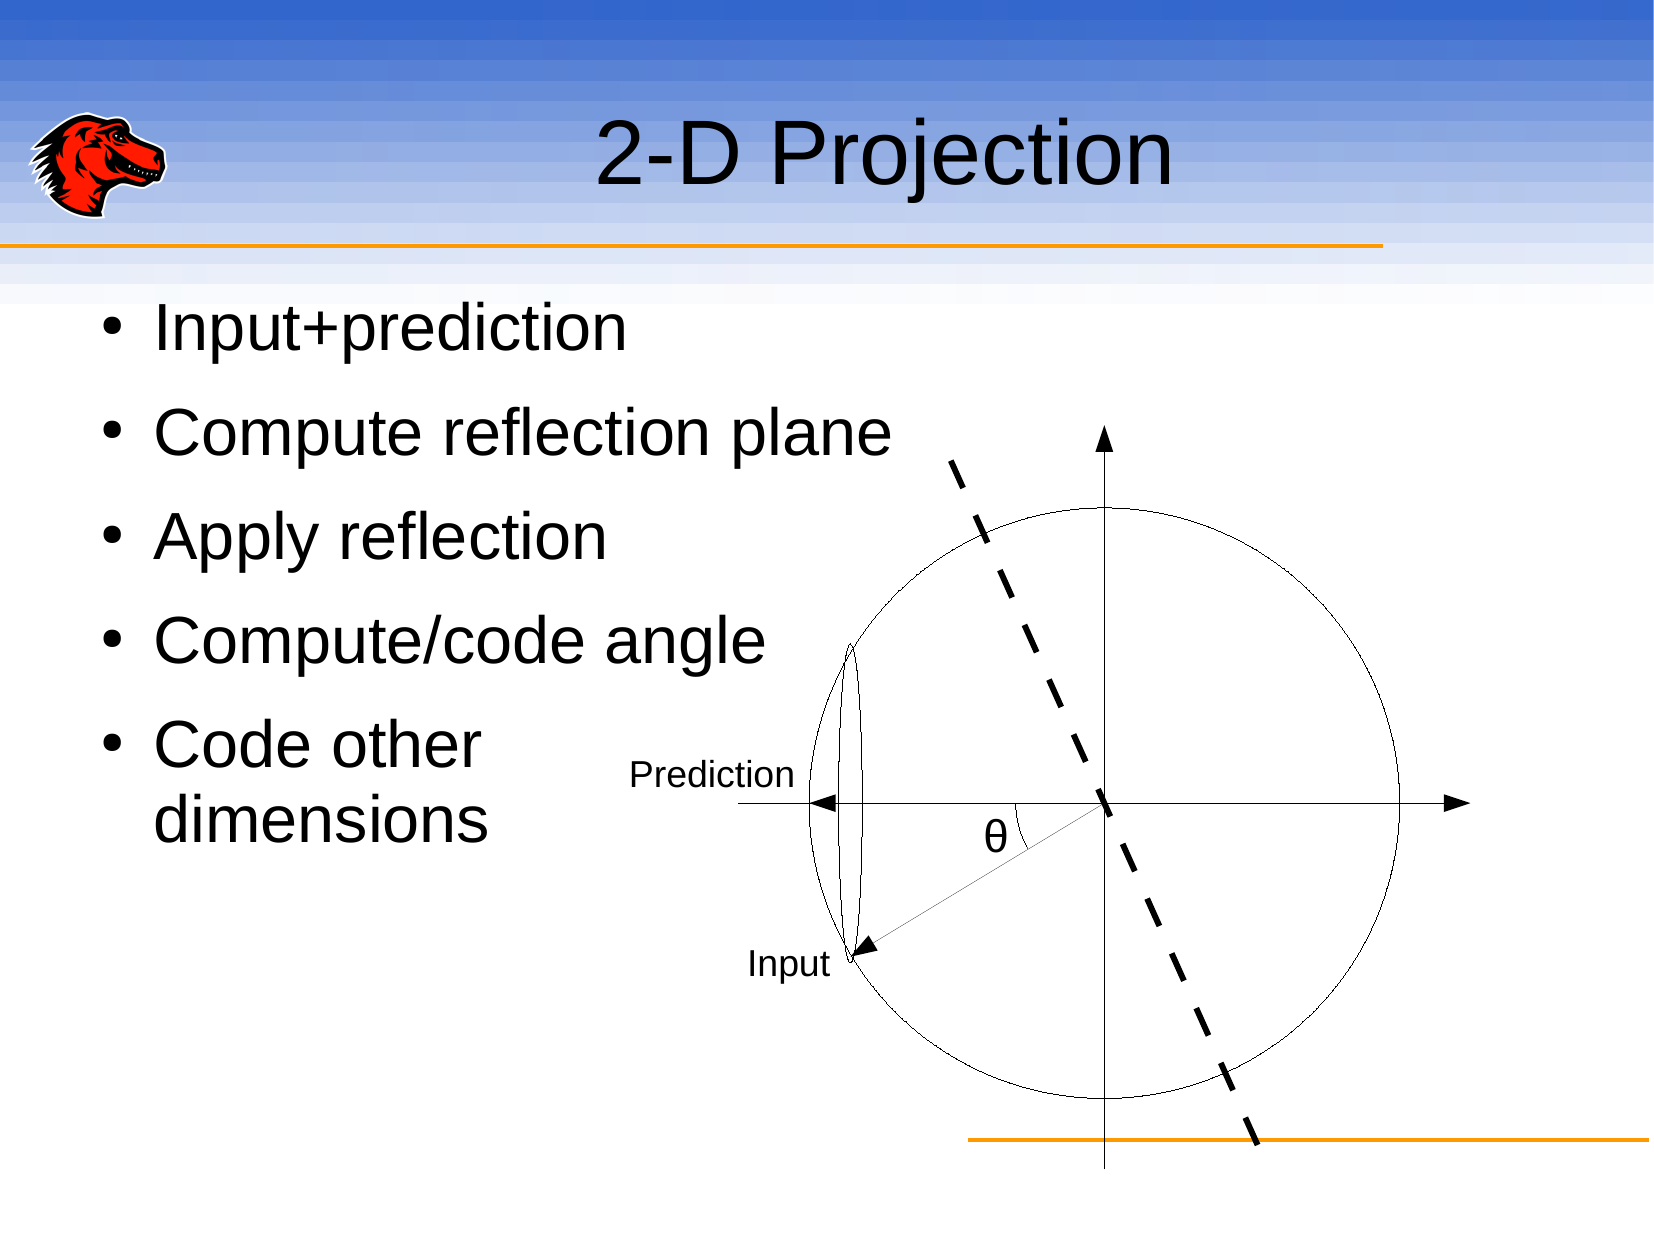

# 2-D Projection
Input+prediction
Compute reflection plane
Apply reflection
Compute/code angle
Code other
dimensions
Prediction
θ
Input